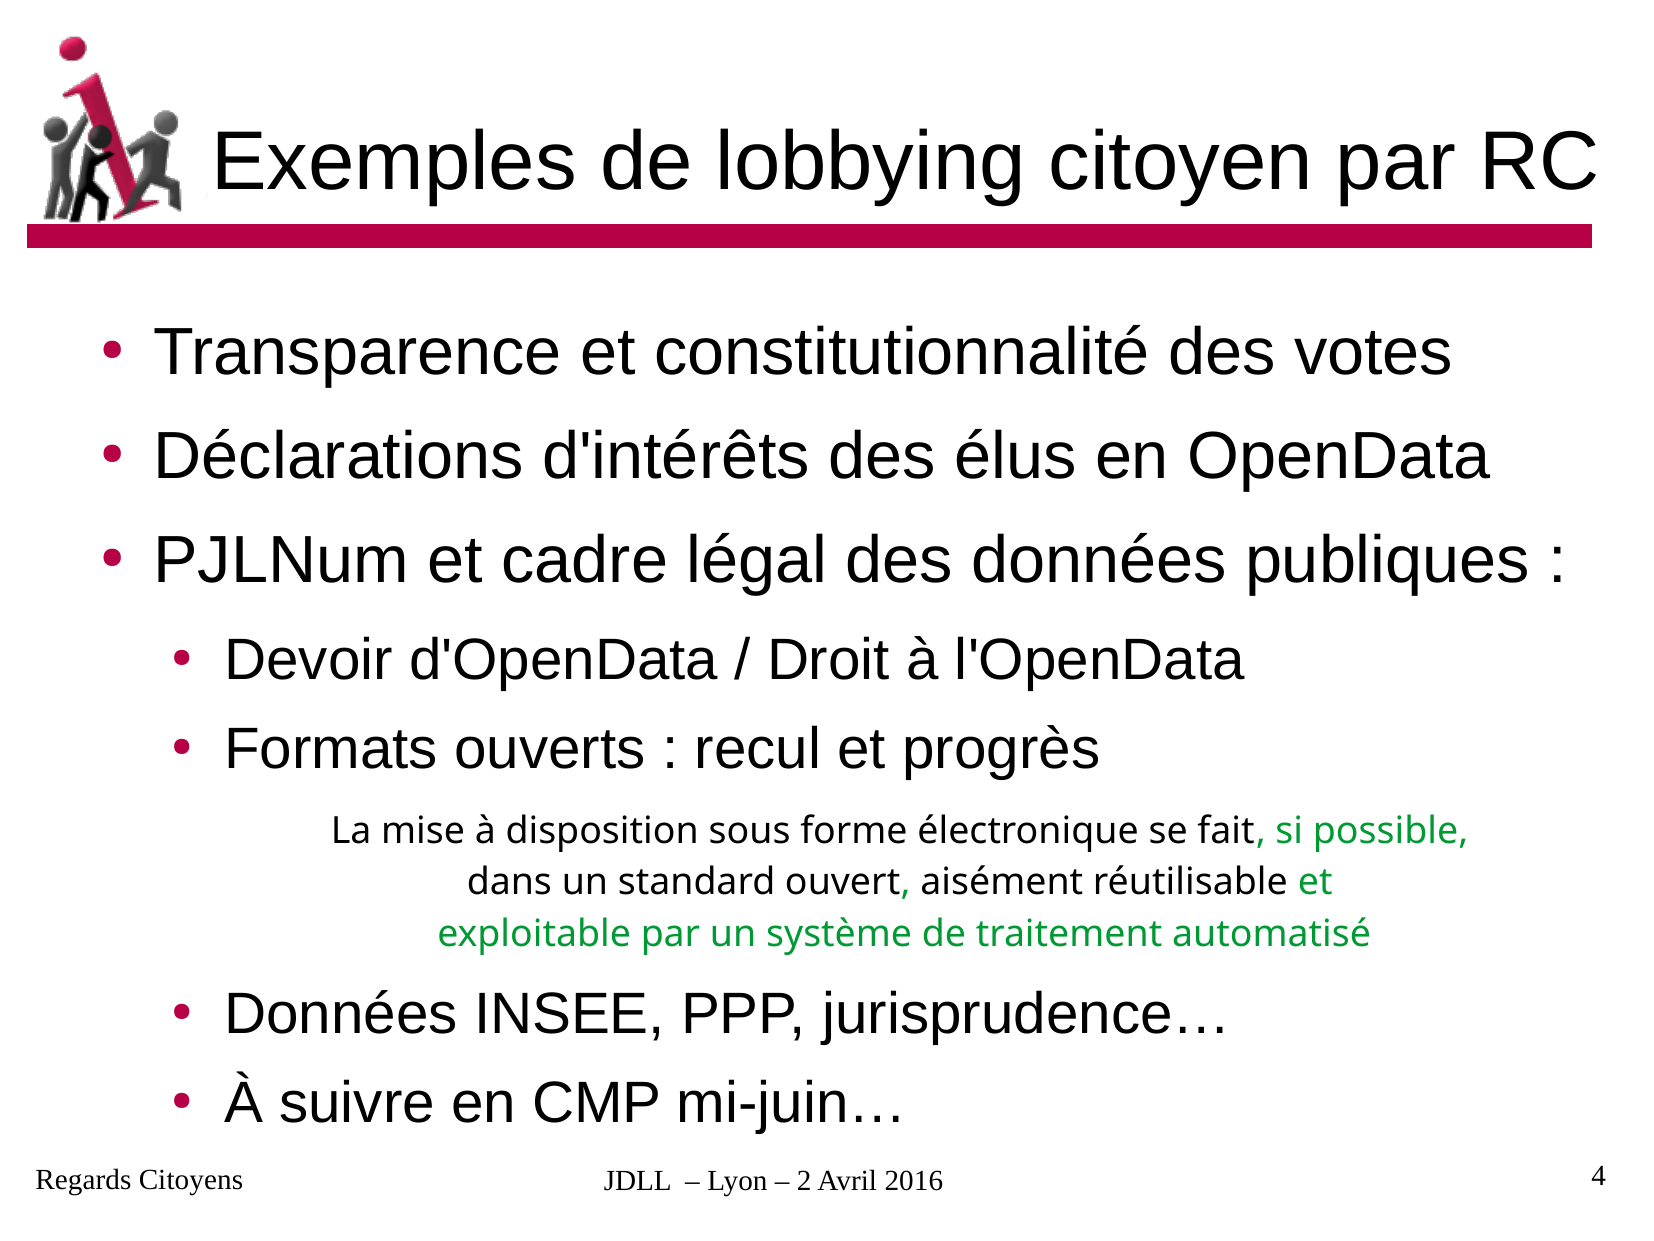

Exemples de lobbying citoyen par RC
# Transparence et constitutionnalité des votes
Déclarations d'intérêts des élus en OpenData
PJLNum et cadre légal des données publiques :
Devoir d'OpenData / Droit à l'OpenData
Formats ouverts : recul et progrès
La mise à disposition sous forme électronique se fait, si possible,
dans un standard ouvert, aisément réutilisable et
 exploitable par un système de traitement automatisé
Données INSEE, PPP, jurisprudence…
À suivre en CMP mi-juin…
4